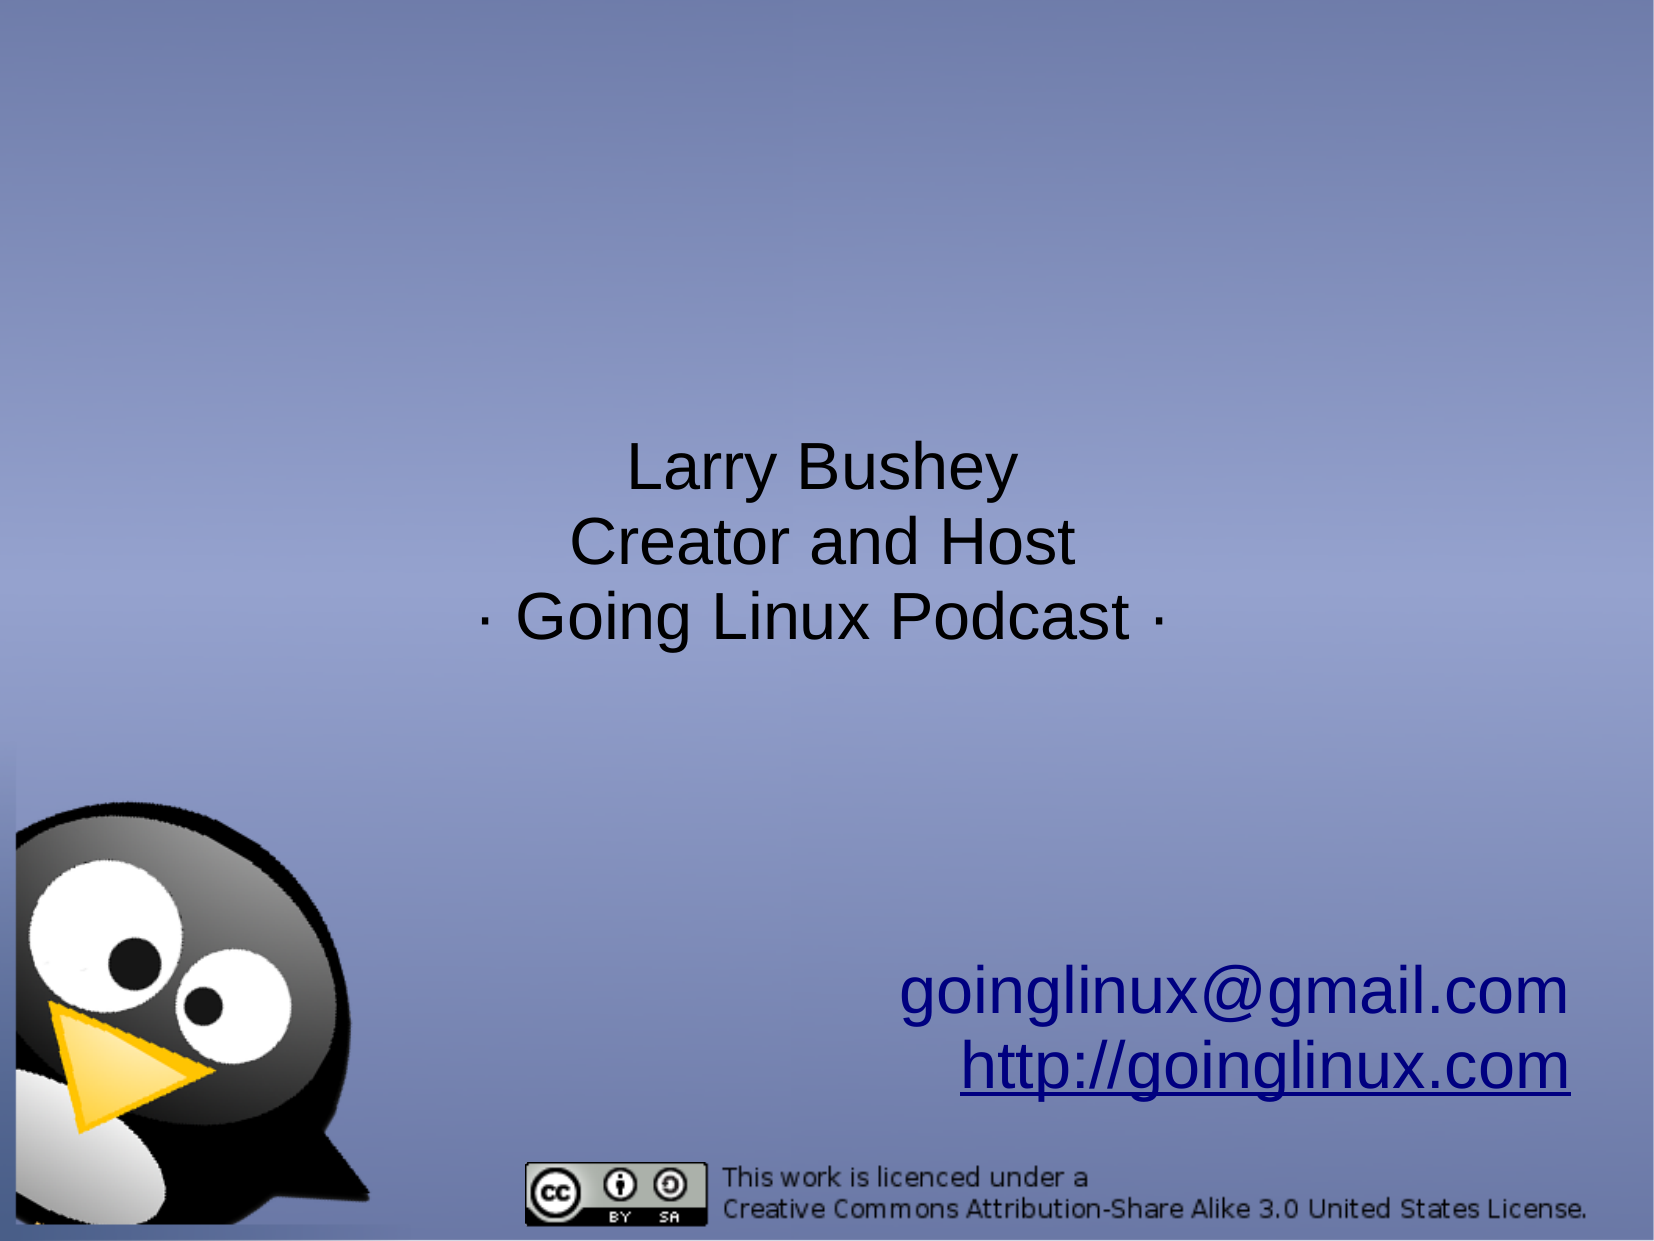

# Larry Bushey
Creator and Host
· Going Linux Podcast ·
goinglinux@gmail.com
http://goinglinux.com